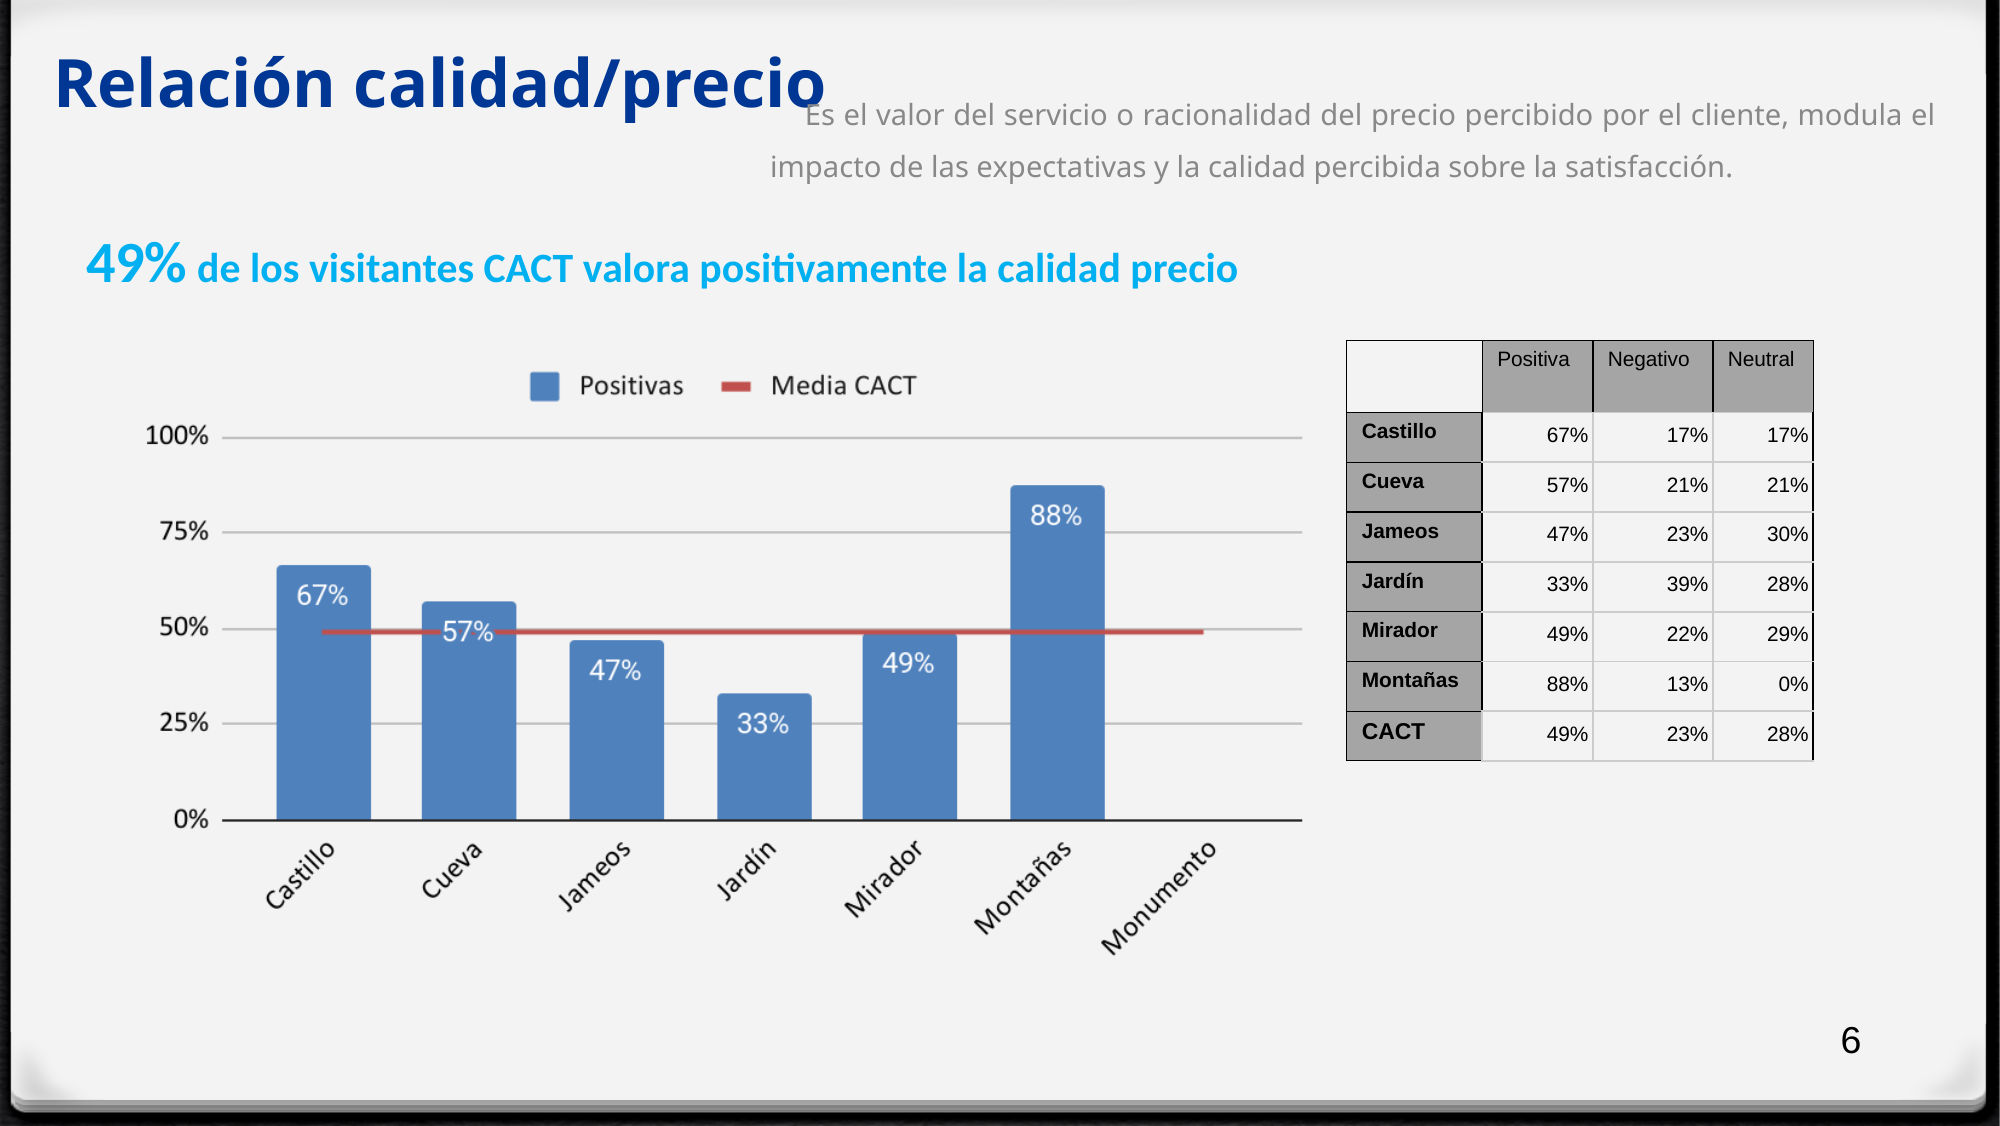

Relación calidad/precio
 Es el valor del servicio o racionalidad del precio percibido por el cliente, modula el impacto de las expectativas y la calidad percibida sobre la satisfacción.
49% de los visitantes CACT valora positivamente la calidad precio
| | Positiva | Negativo | Neutral |
| --- | --- | --- | --- |
| Castillo | 67% | 17% | 17% |
| Cueva | 57% | 21% | 21% |
| Jameos | 47% | 23% | 30% |
| Jardín | 33% | 39% | 28% |
| Mirador | 49% | 22% | 29% |
| Montañas | 88% | 13% | 0% |
| CACT | 49% | 23% | 28% |